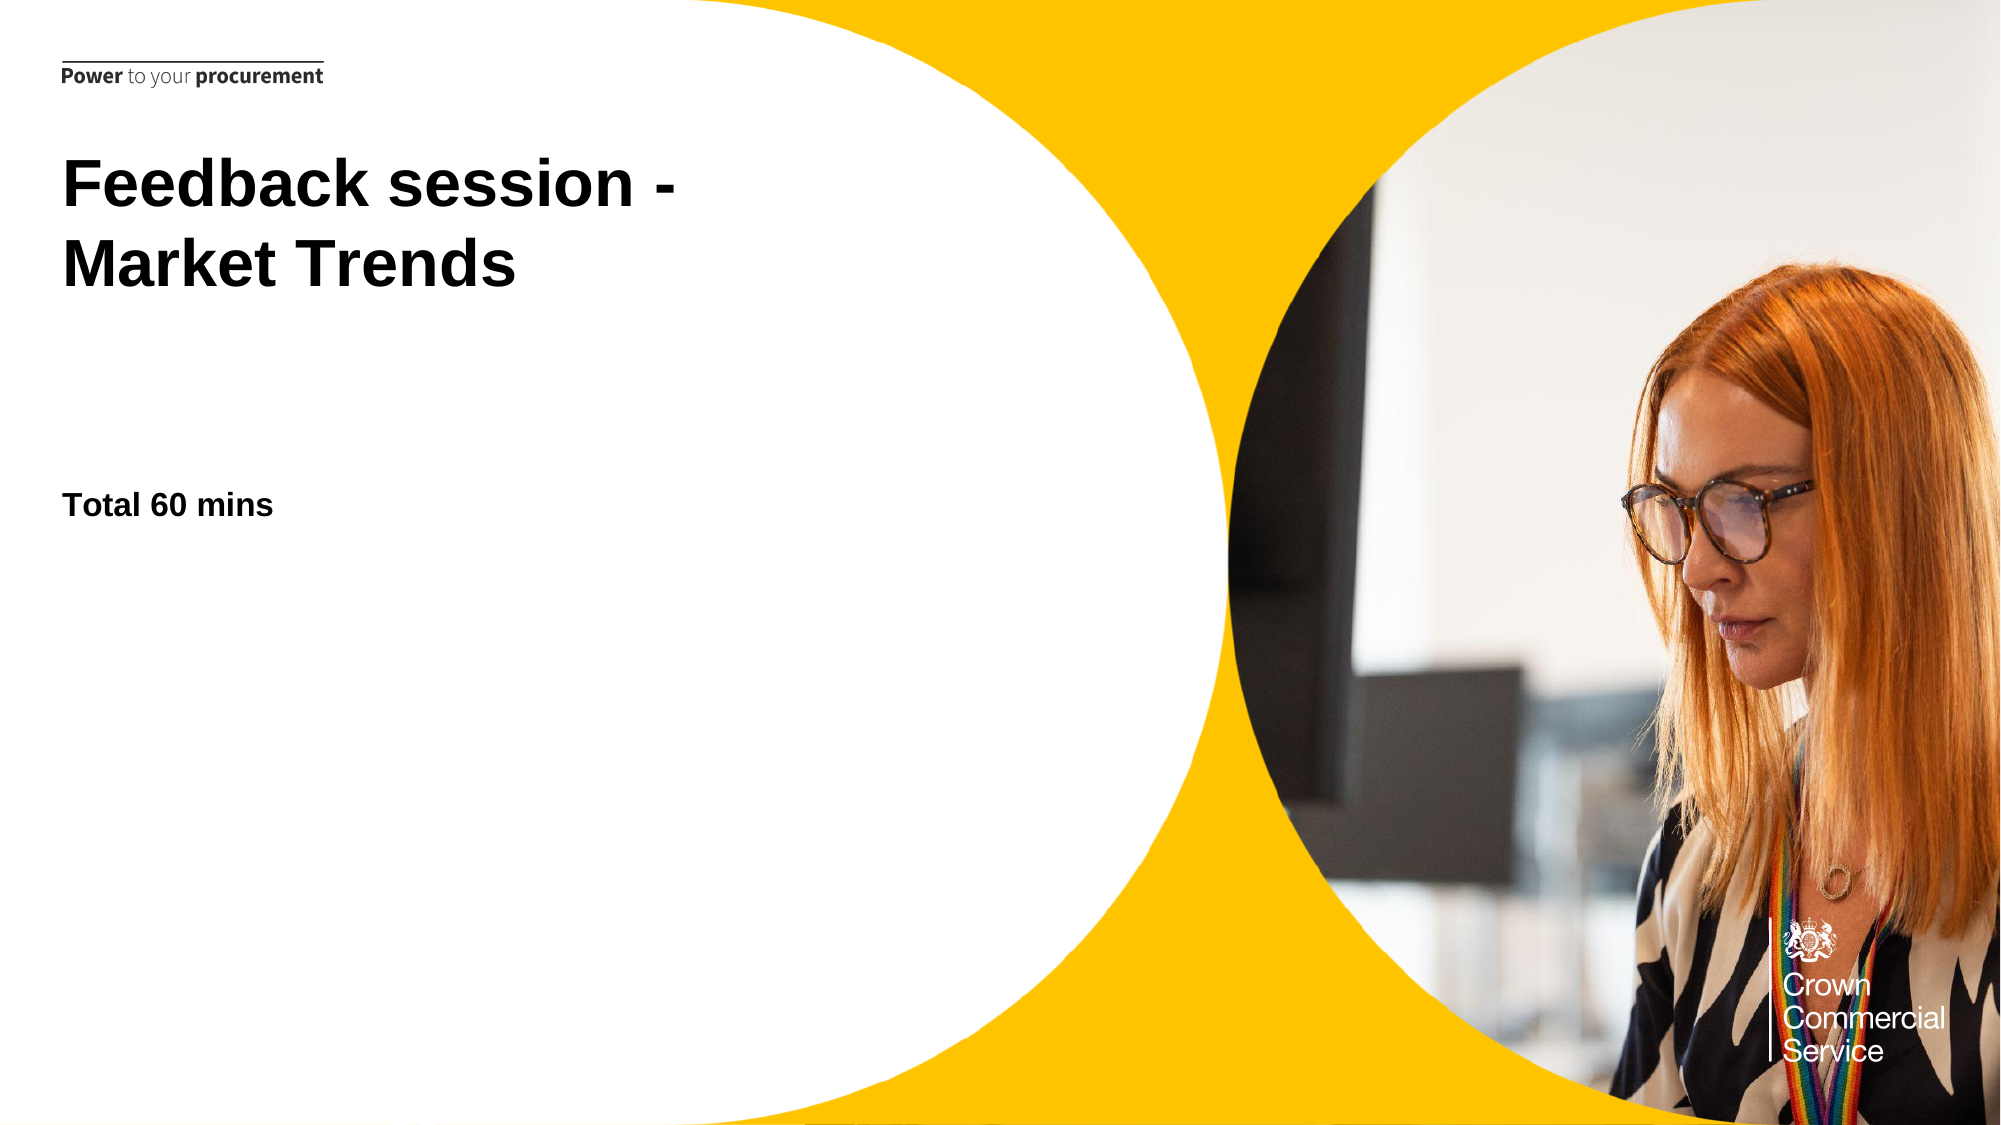

Feedback session - Market Trends
Total 60 mins
# Agenda